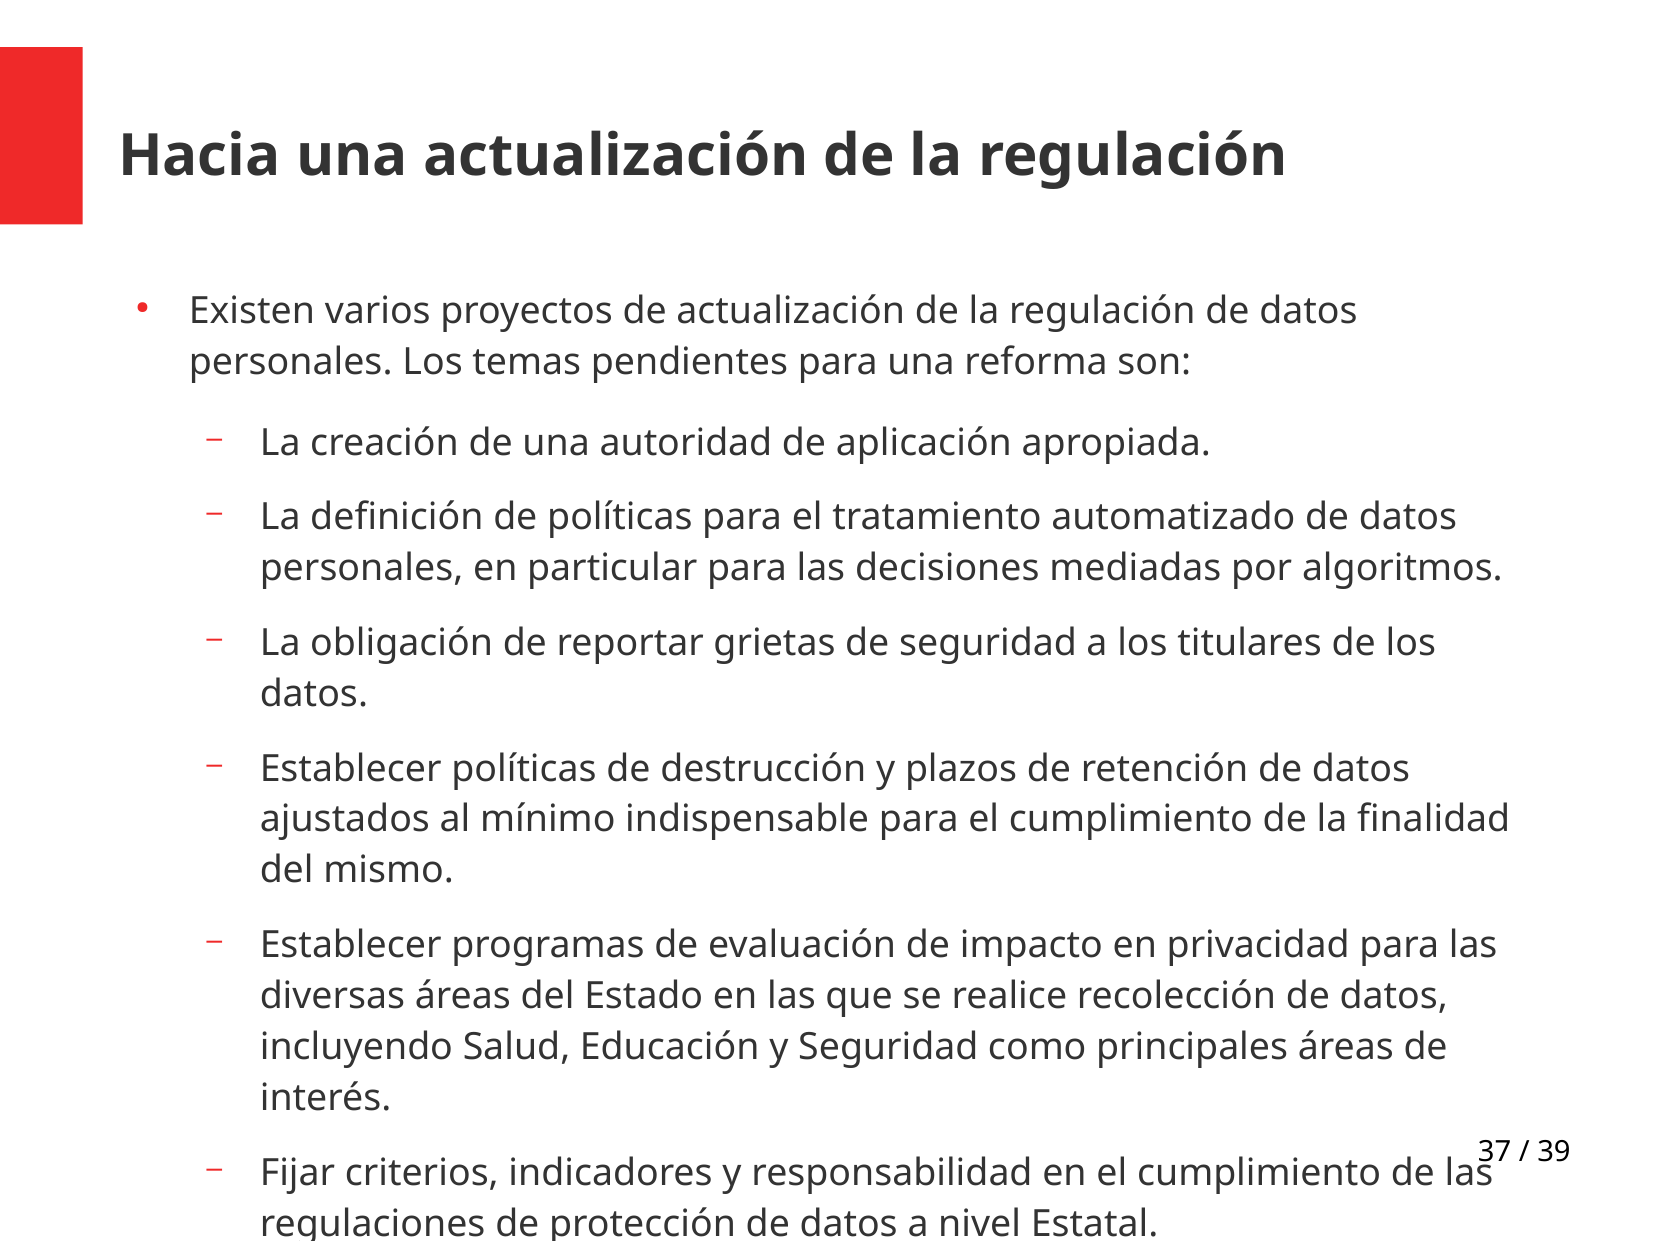

# Hacia una actualización de la regulación
Existen varios proyectos de actualización de la regulación de datos personales. Los temas pendientes para una reforma son:
La creación de una autoridad de aplicación apropiada.
La definición de políticas para el tratamiento automatizado de datos personales, en particular para las decisiones mediadas por algoritmos.
La obligación de reportar grietas de seguridad a los titulares de los datos.
Establecer políticas de destrucción y plazos de retención de datos ajustados al mínimo indispensable para el cumplimiento de la finalidad del mismo.
Establecer programas de evaluación de impacto en privacidad para las diversas áreas del Estado en las que se realice recolección de datos, incluyendo Salud, Educación y Seguridad como principales áreas de interés.
Fijar criterios, indicadores y responsabilidad en el cumplimiento de las regulaciones de protección de datos a nivel Estatal.
37